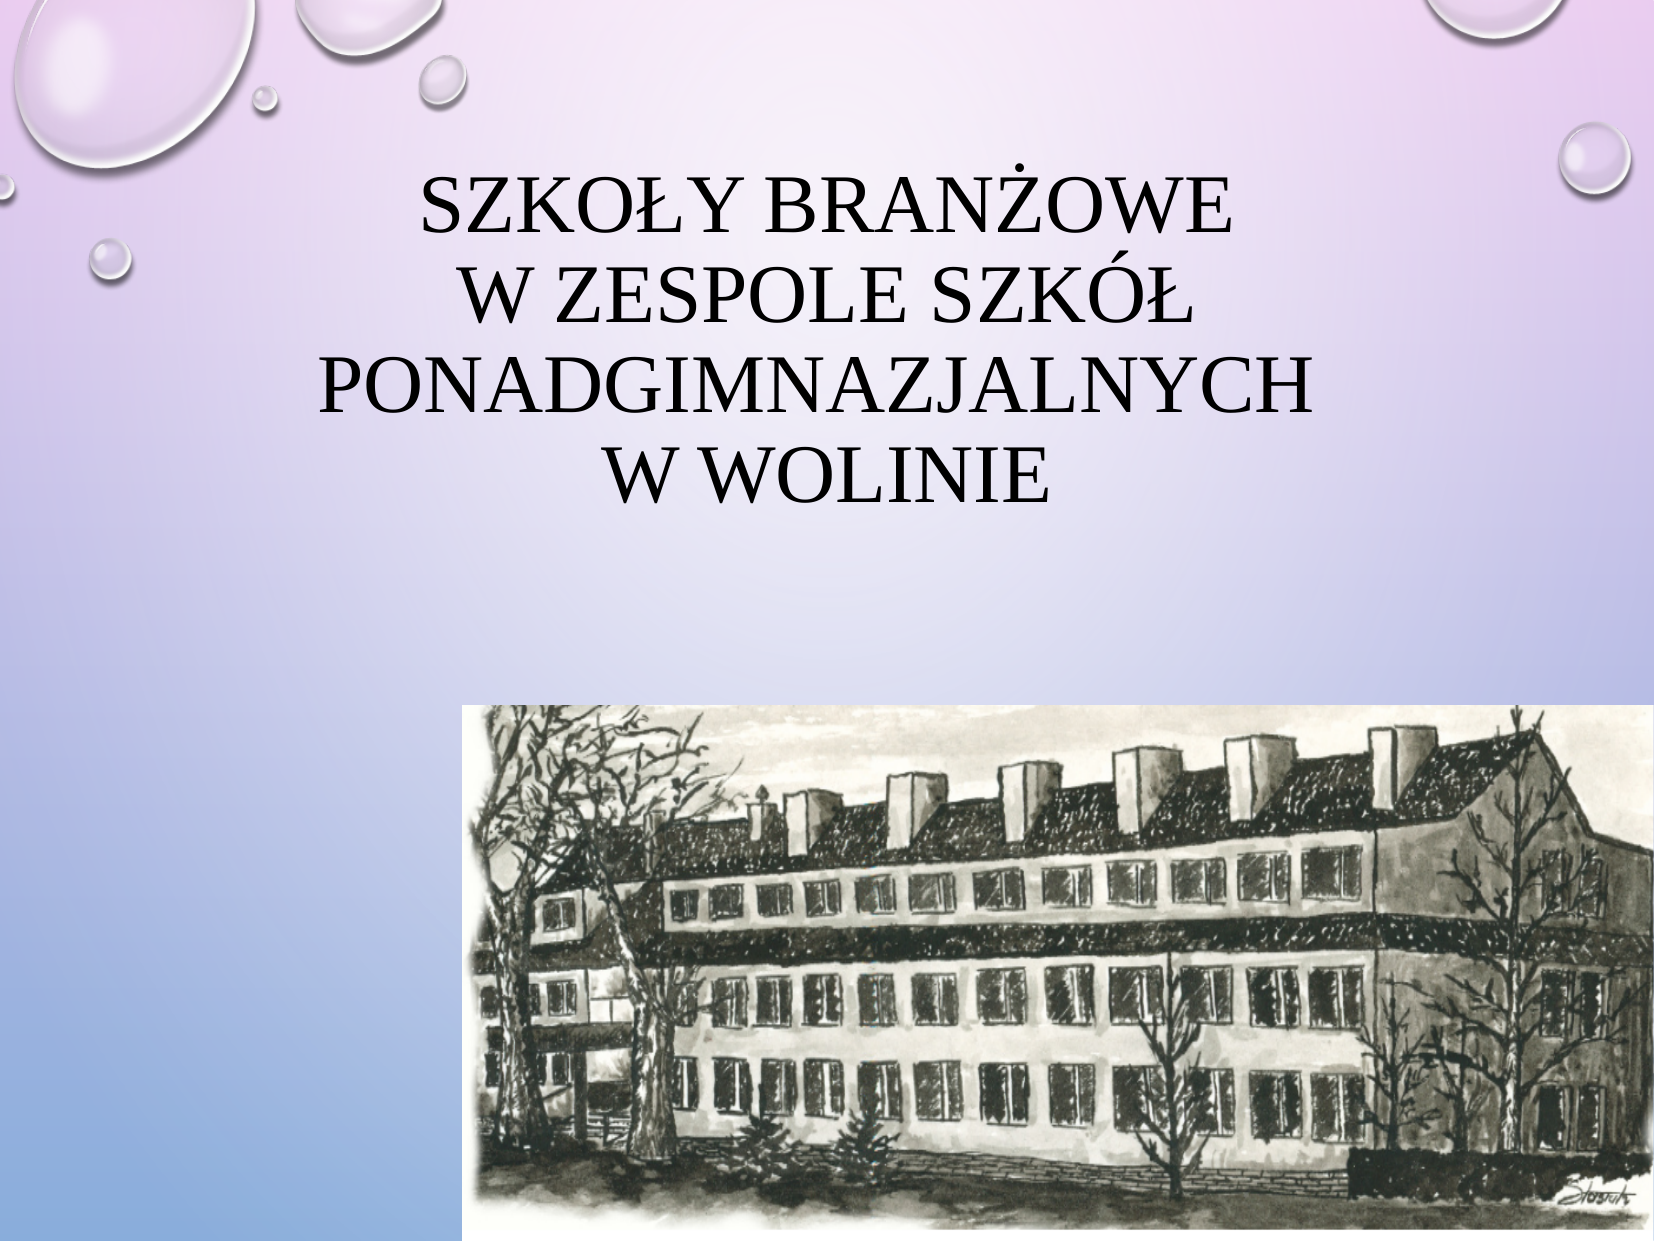

# Szkoły Branżowe w Zespole Szkół Ponadgimnazjalnych w Wolinie